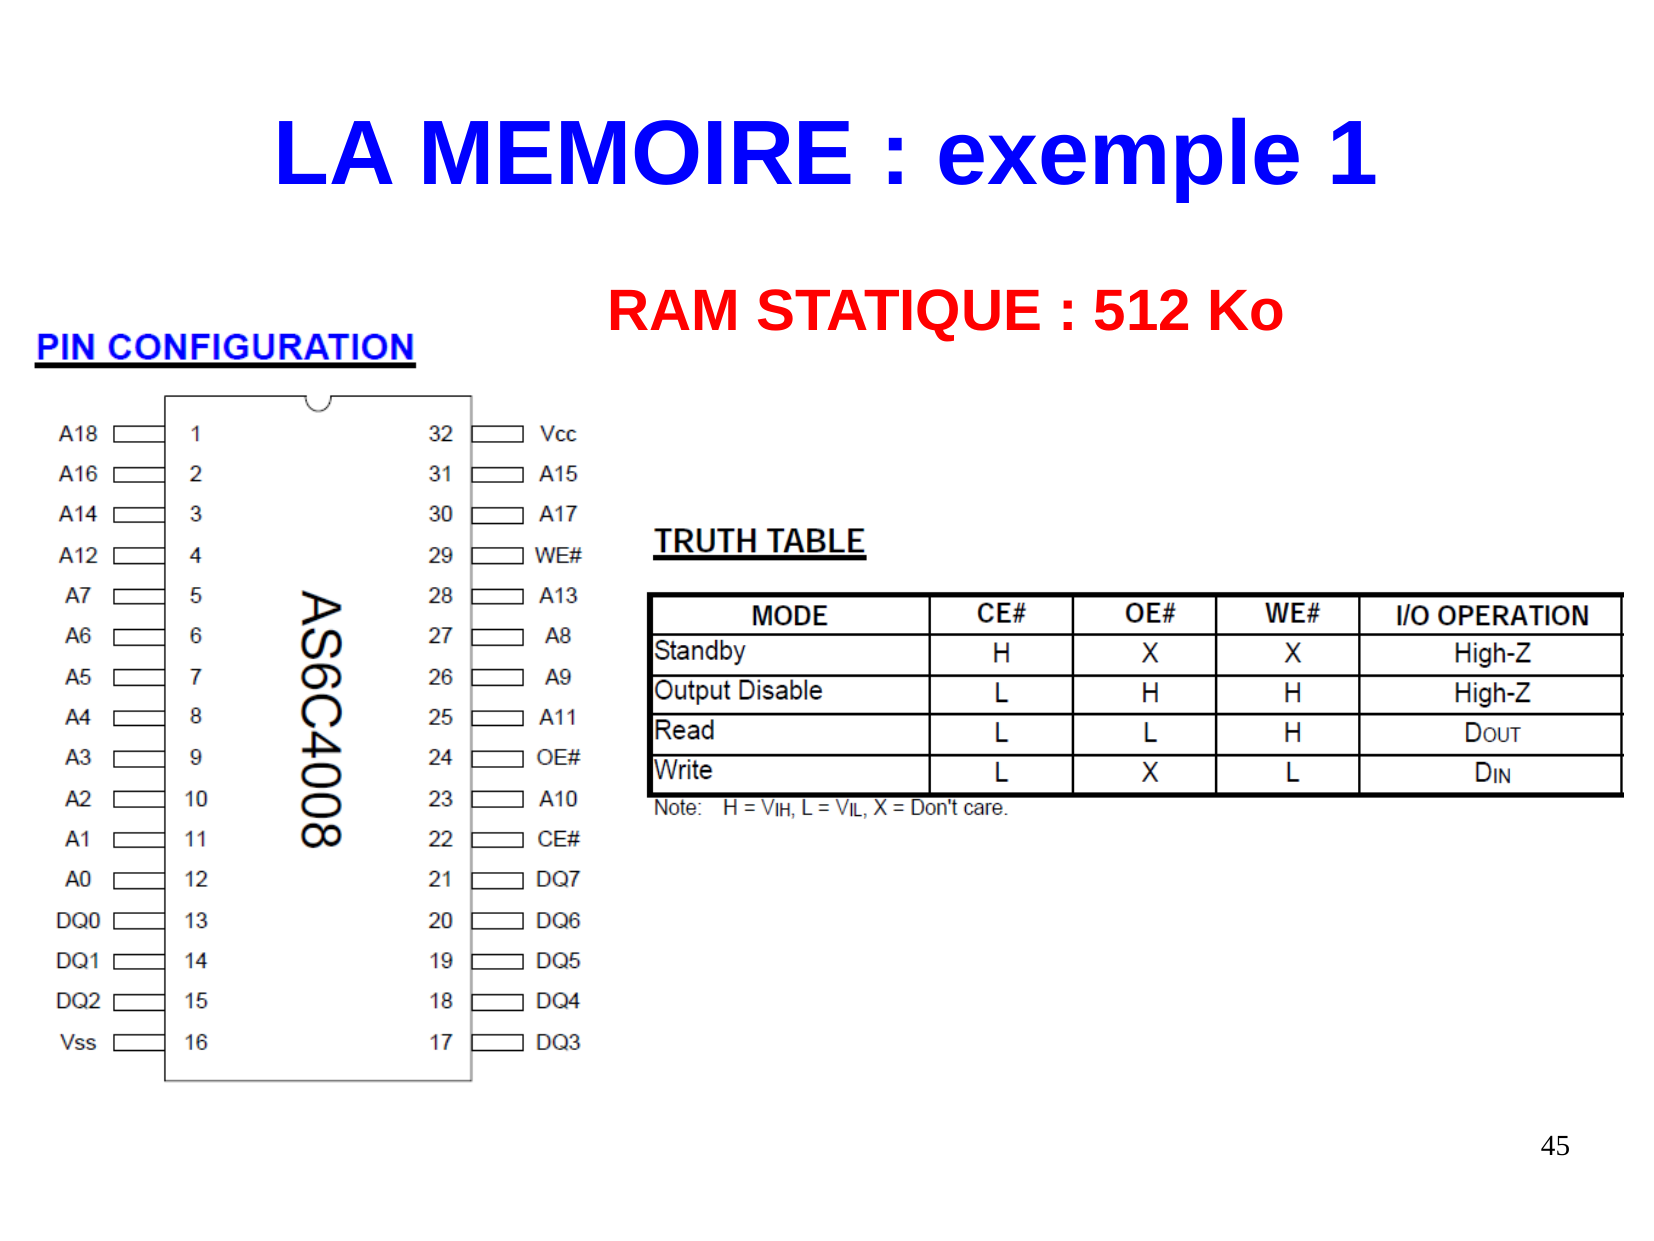

# LA MEMOIRE : exemple 1
RAM STATIQUE : 512 Ko
45